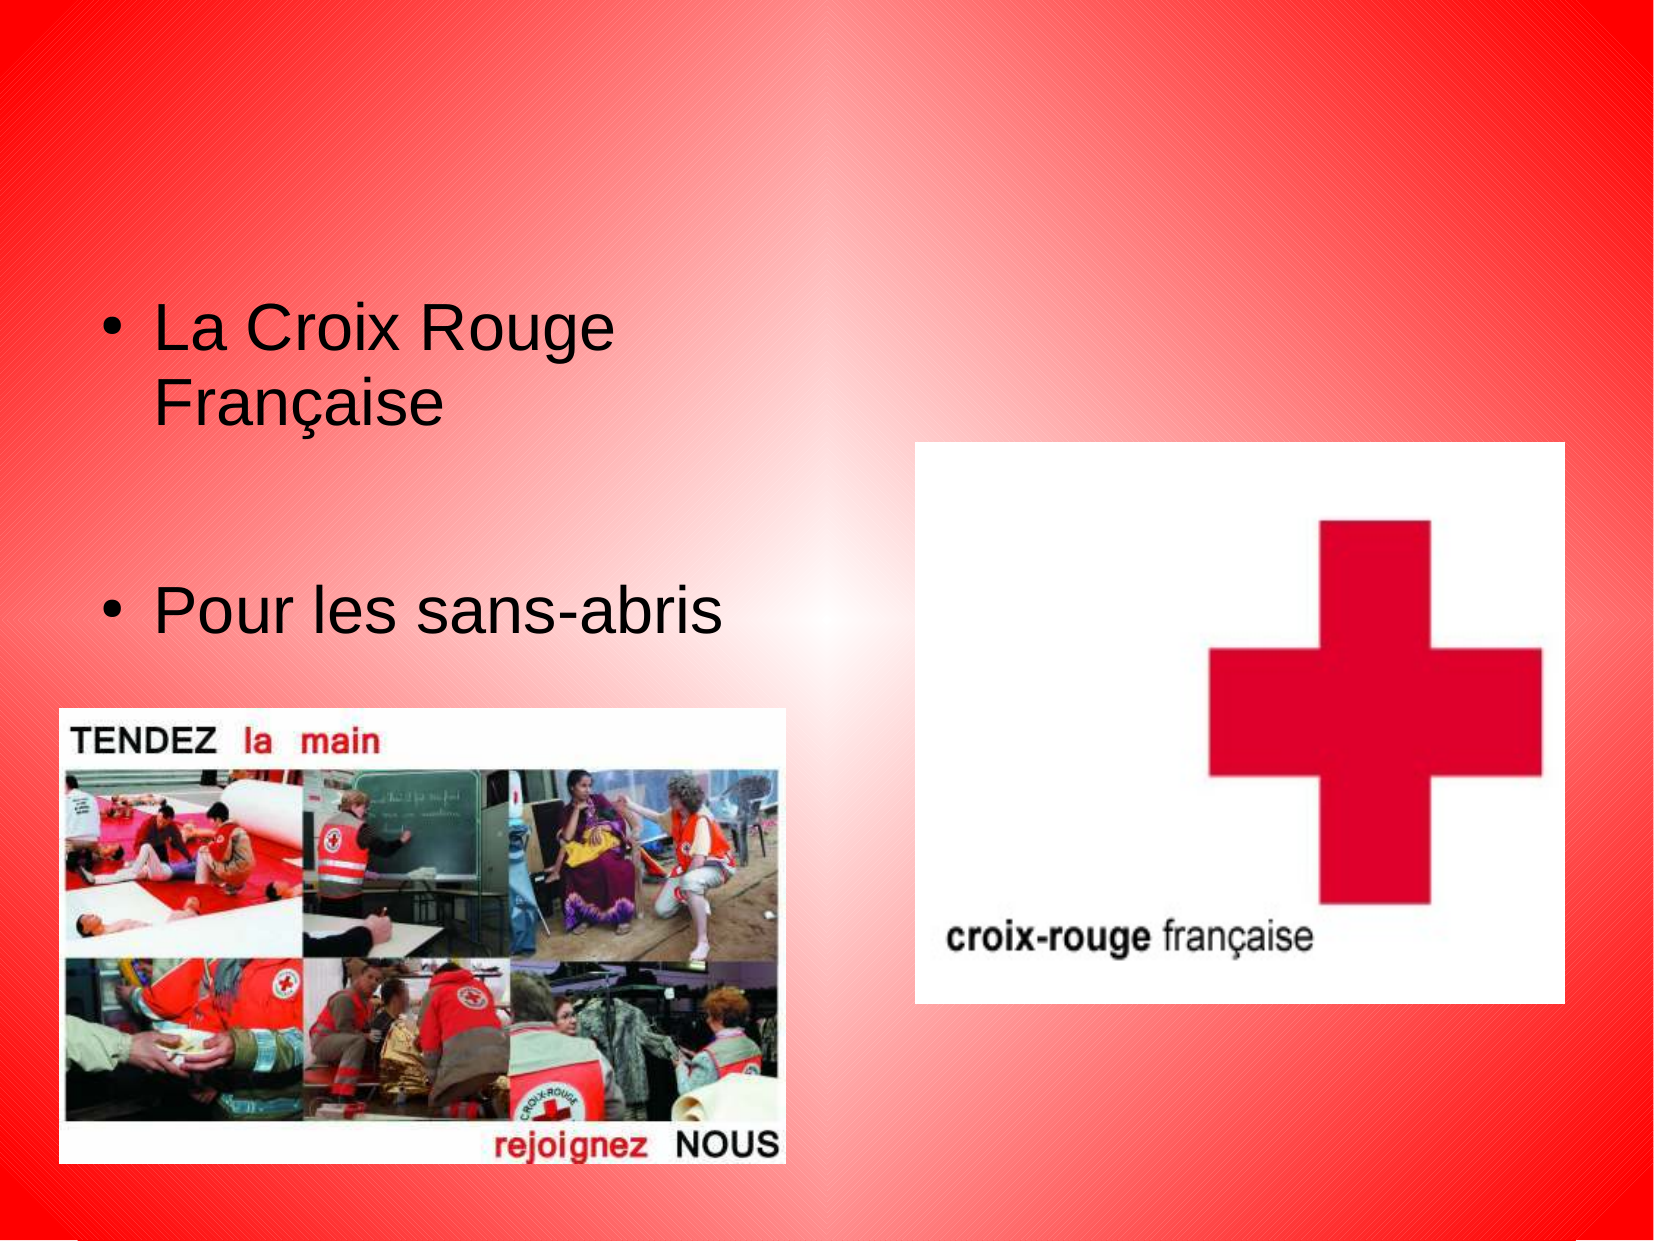

# La Croix Rouge Française
Pour les sans-abris